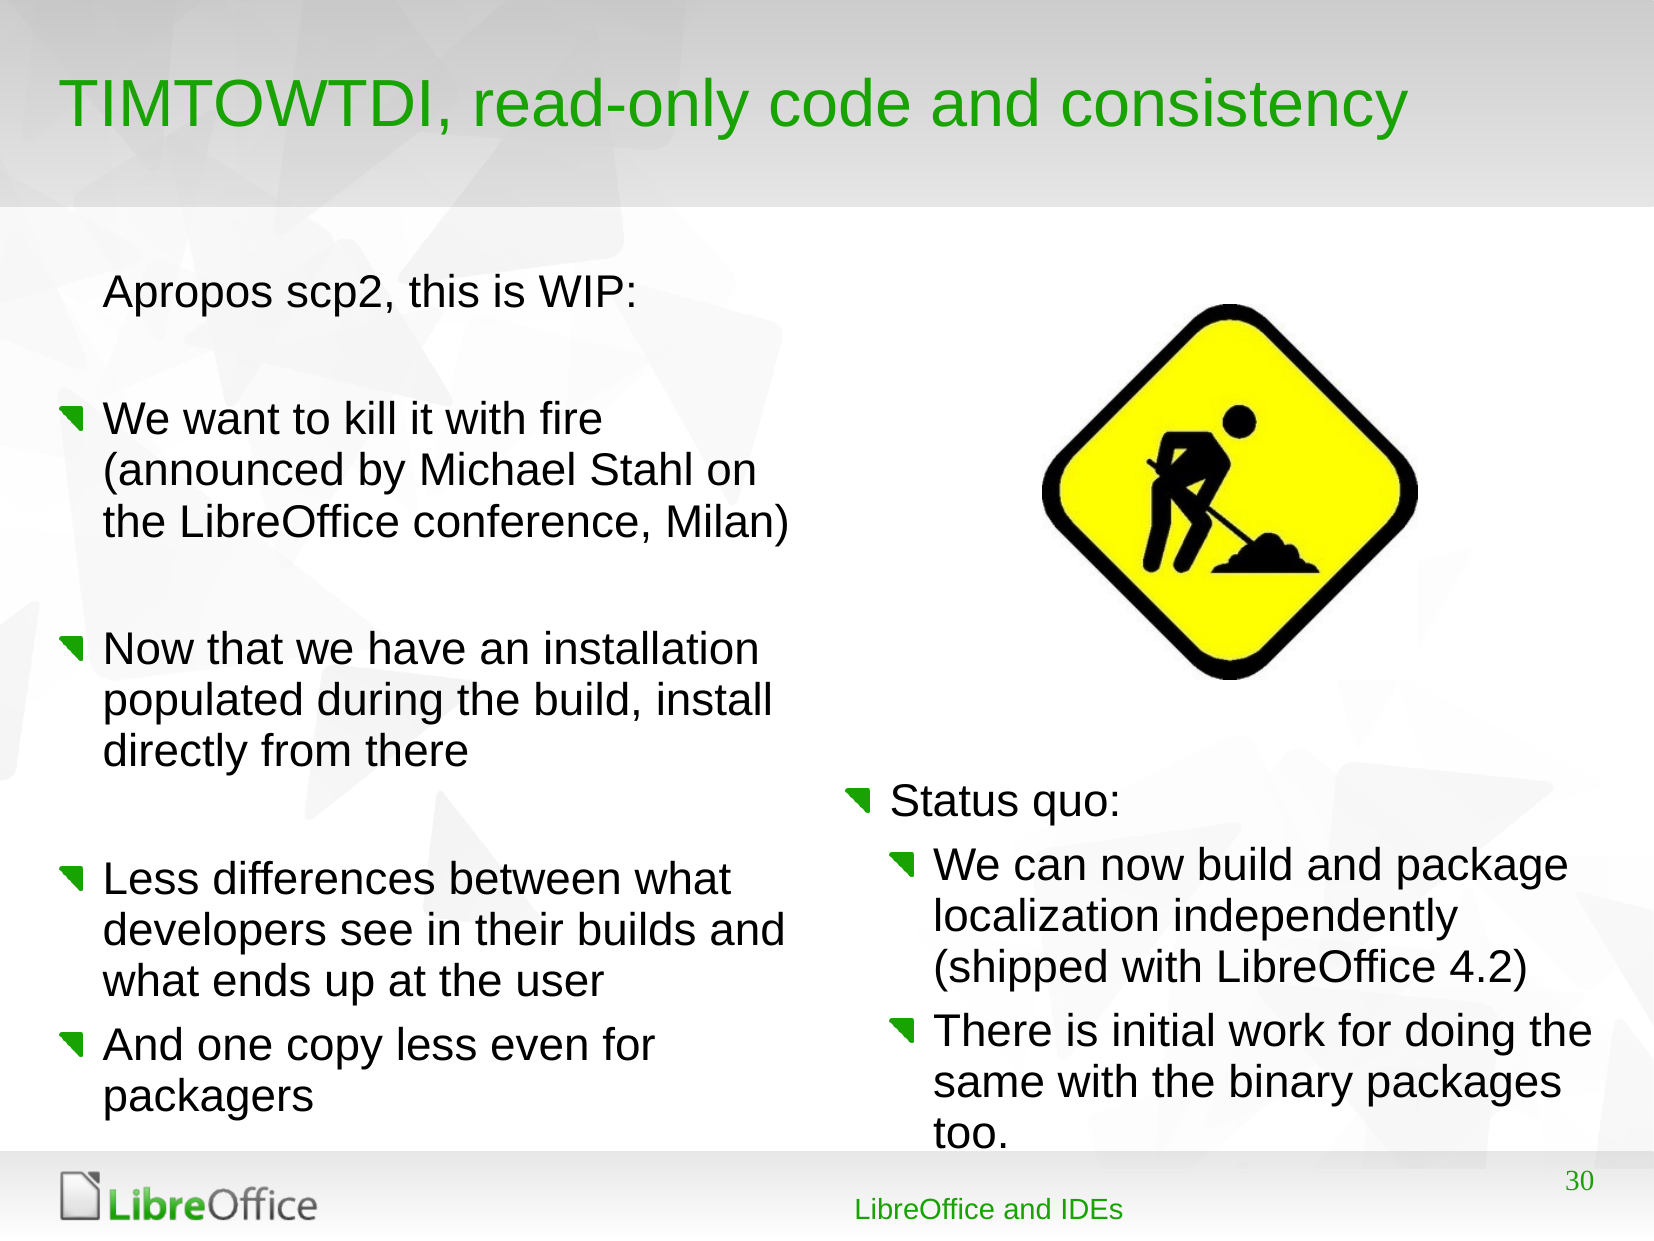

# TIMTOWTDI, read-only code and consistency
Apropos scp2, this is WIP:
We want to kill it with fire
(announced by Michael Stahl on the LibreOffice conference, Milan)
Now that we have an installation populated during the build, install directly from there
Less differences between what developers see in their builds and what ends up at the user
And one copy less even for packagers
Status quo:
We can now build and package localization independently
(shipped with LibreOffice 4.2)
There is initial work for doing the same with the binary packages too.
30
liberating productivity